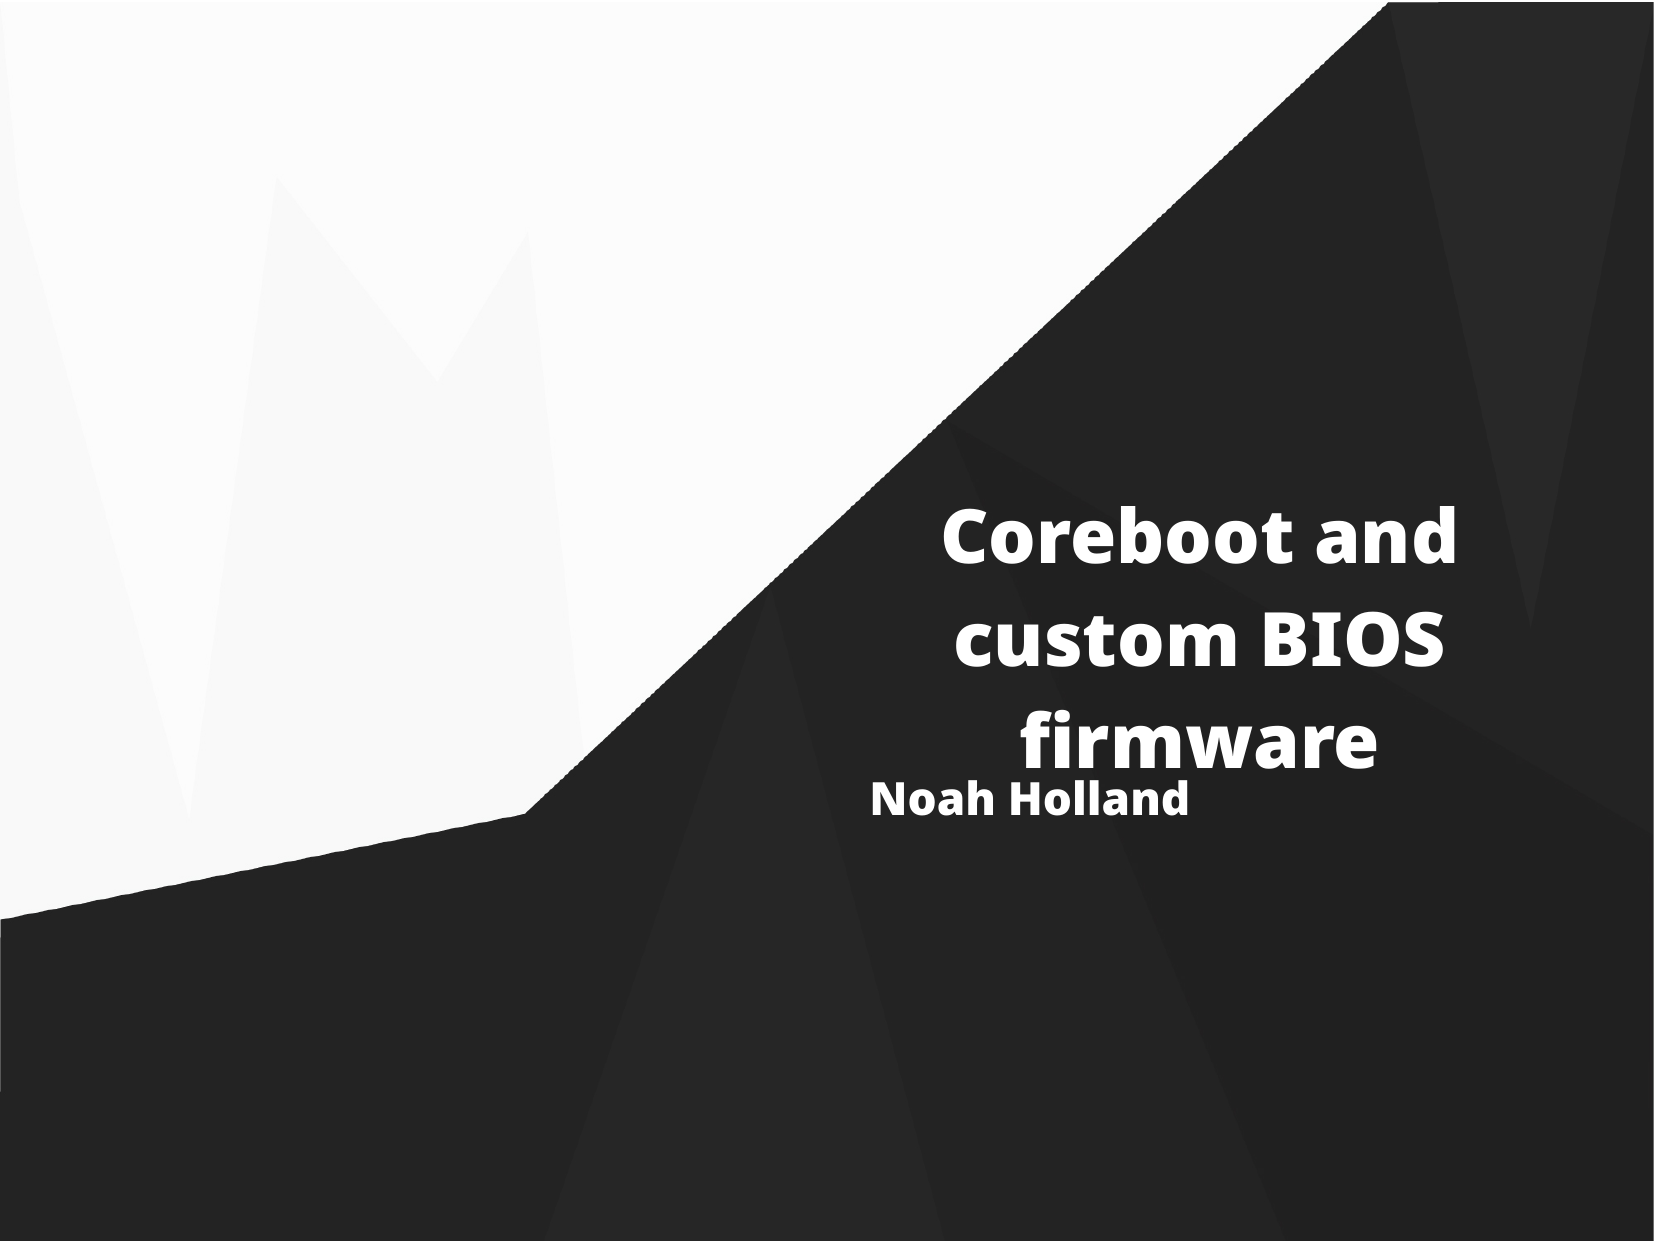

# Coreboot and custom BIOS firmware
Noah Holland